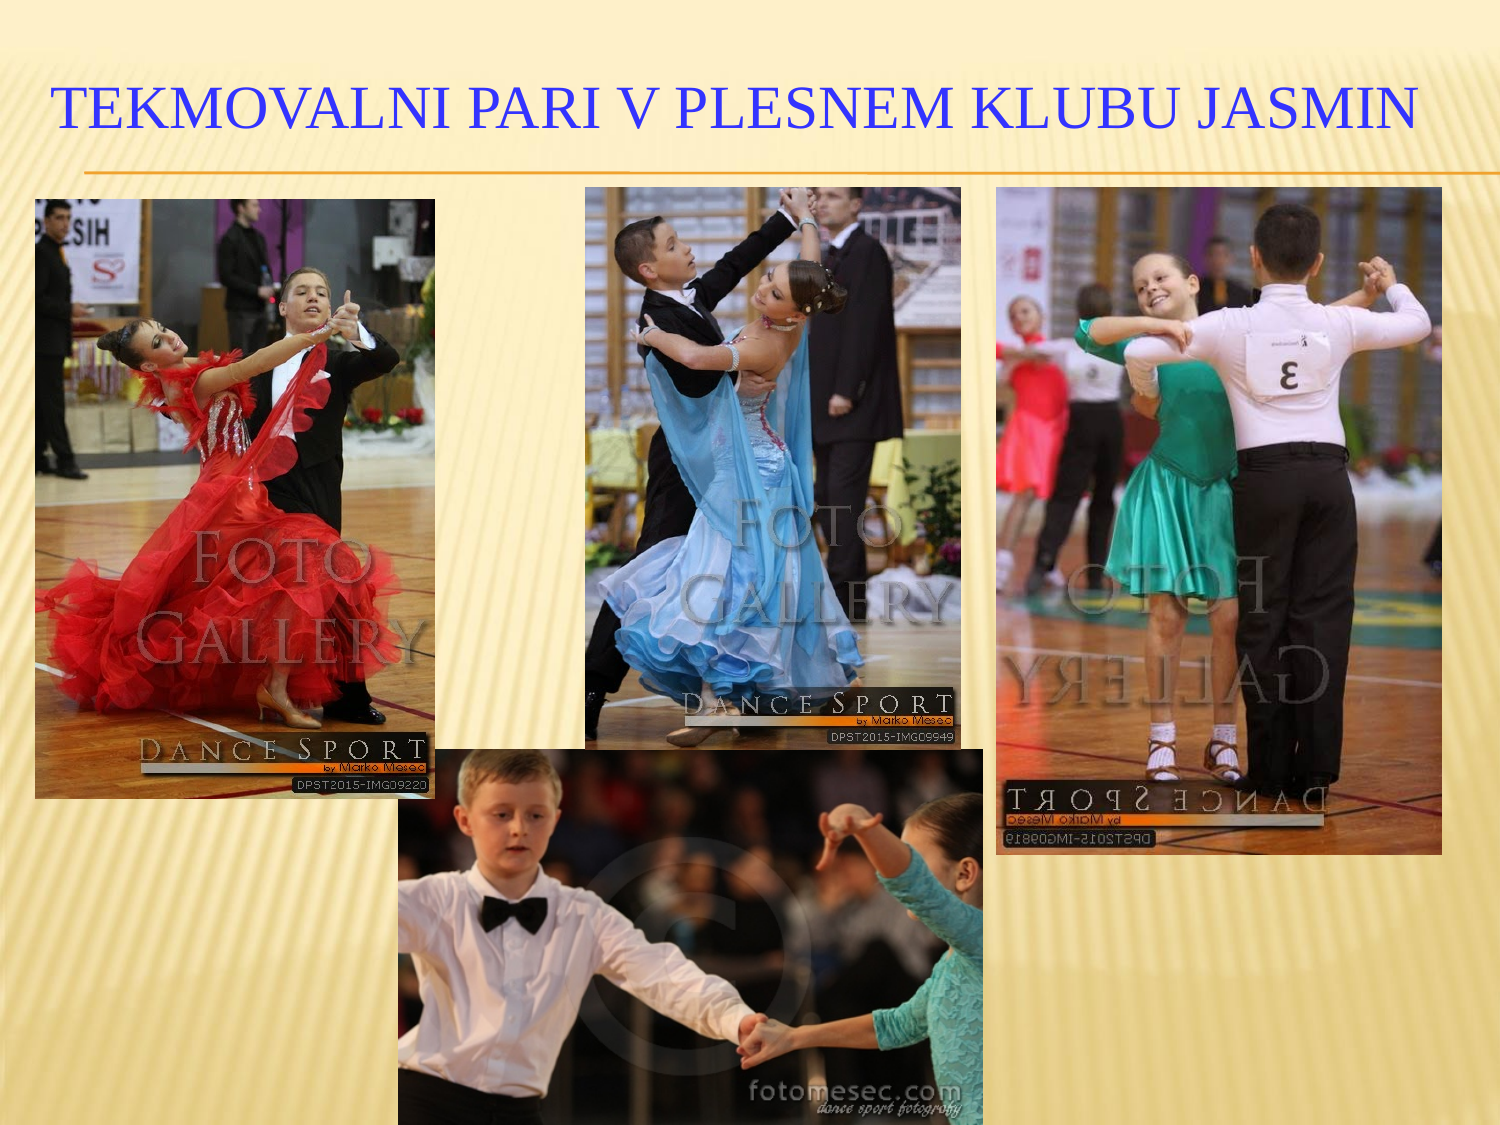

# Tekmovalni Pari v plesnem klubu jasmin